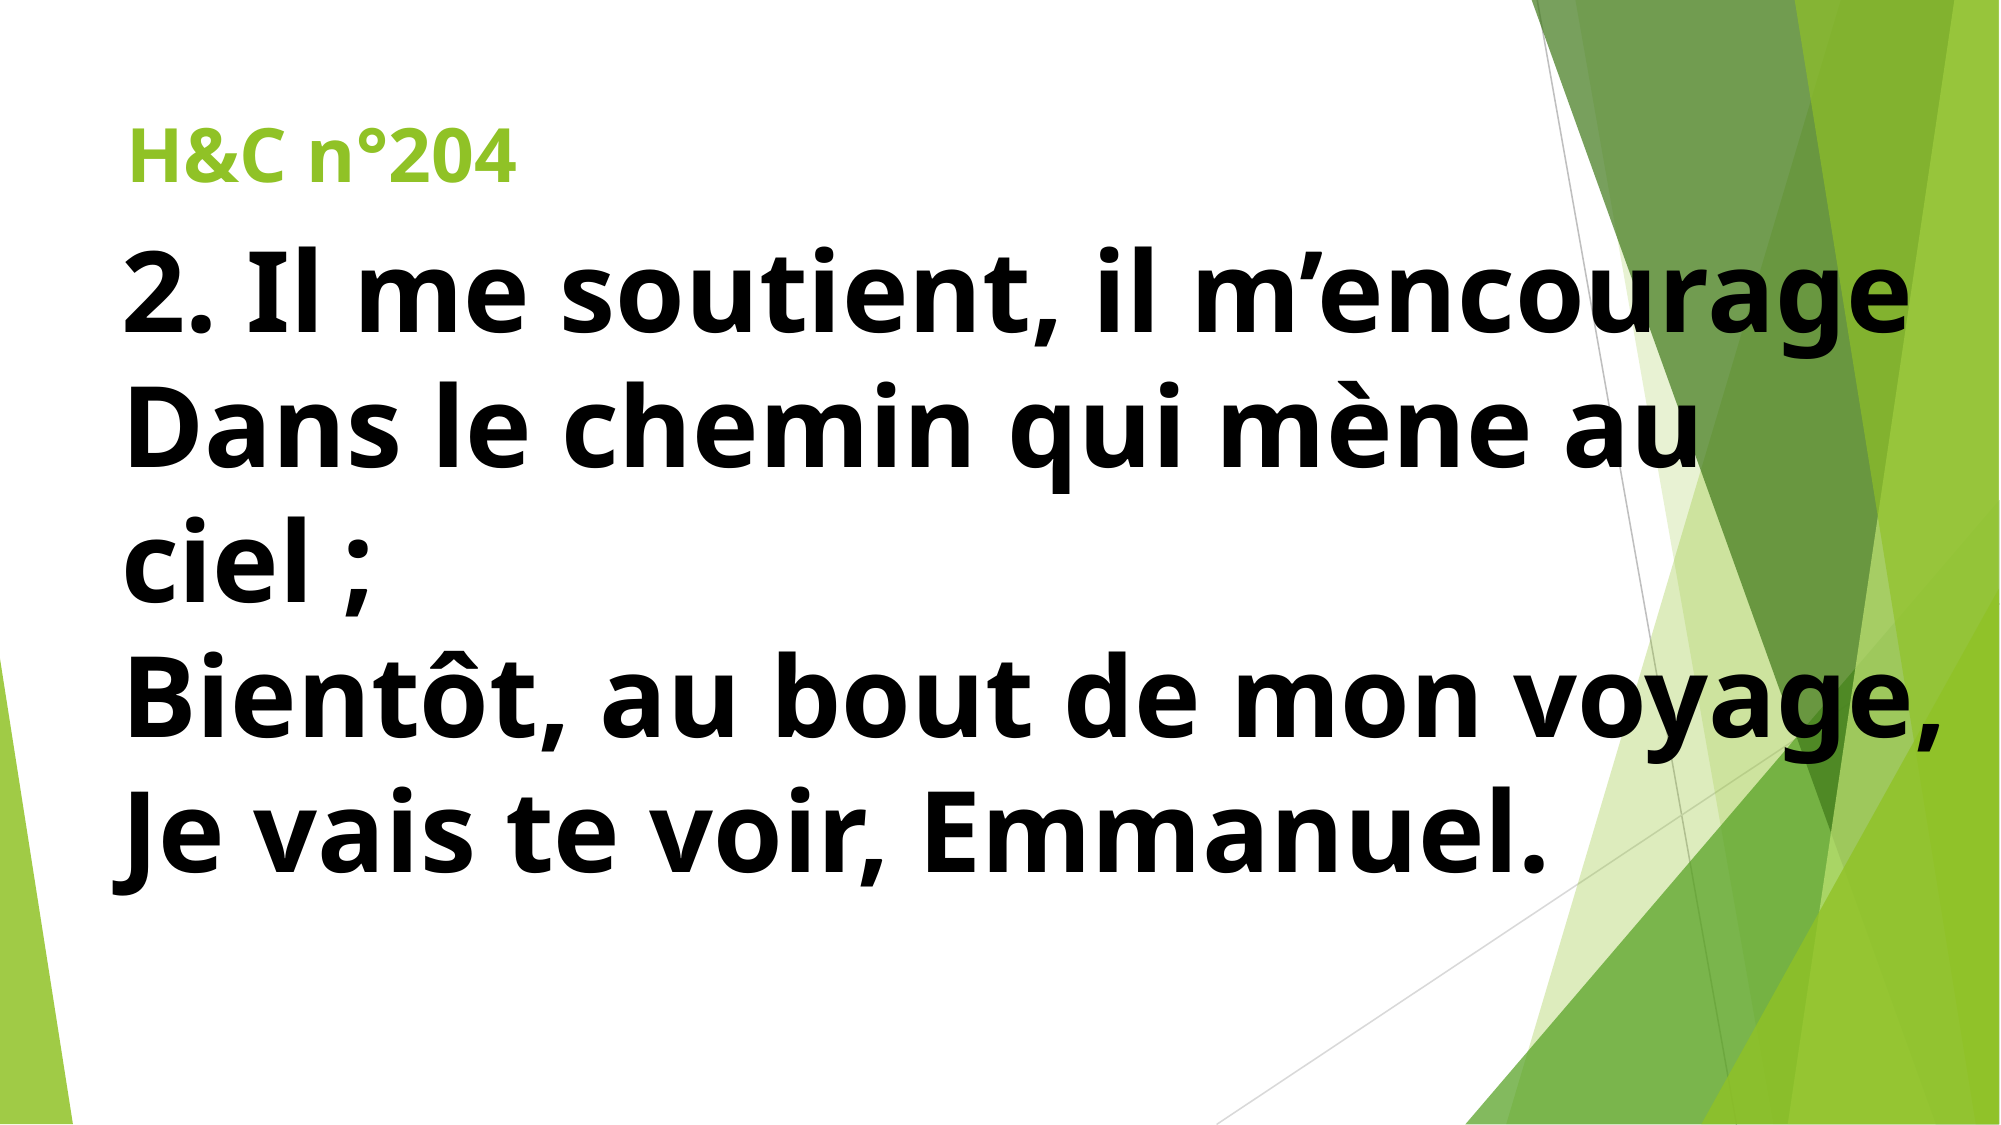

H&C n°204
2. Il me soutient, il m’encourage
Dans le chemin qui mène au ciel ;
Bientôt, au bout de mon voyage,
Je vais te voir, Emmanuel.